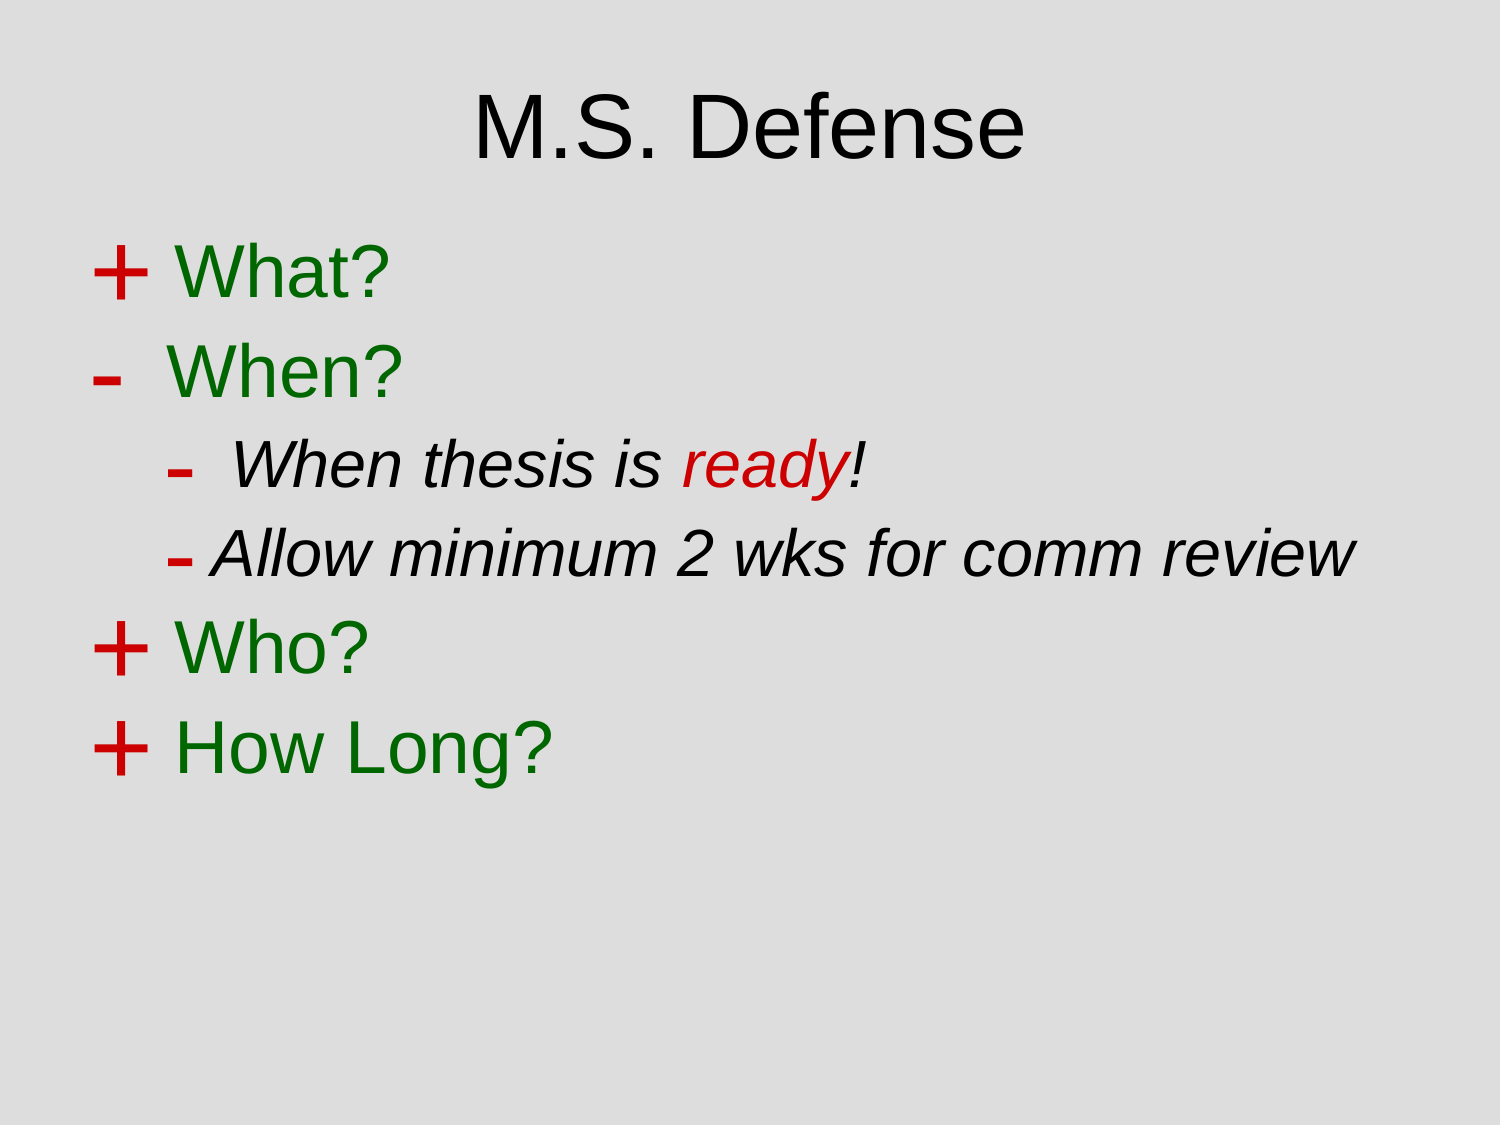

# M.S. Defense
 What?
 When?
 When thesis is ready!
Allow minimum 2 wks for comm review
 Who?
 How Long?